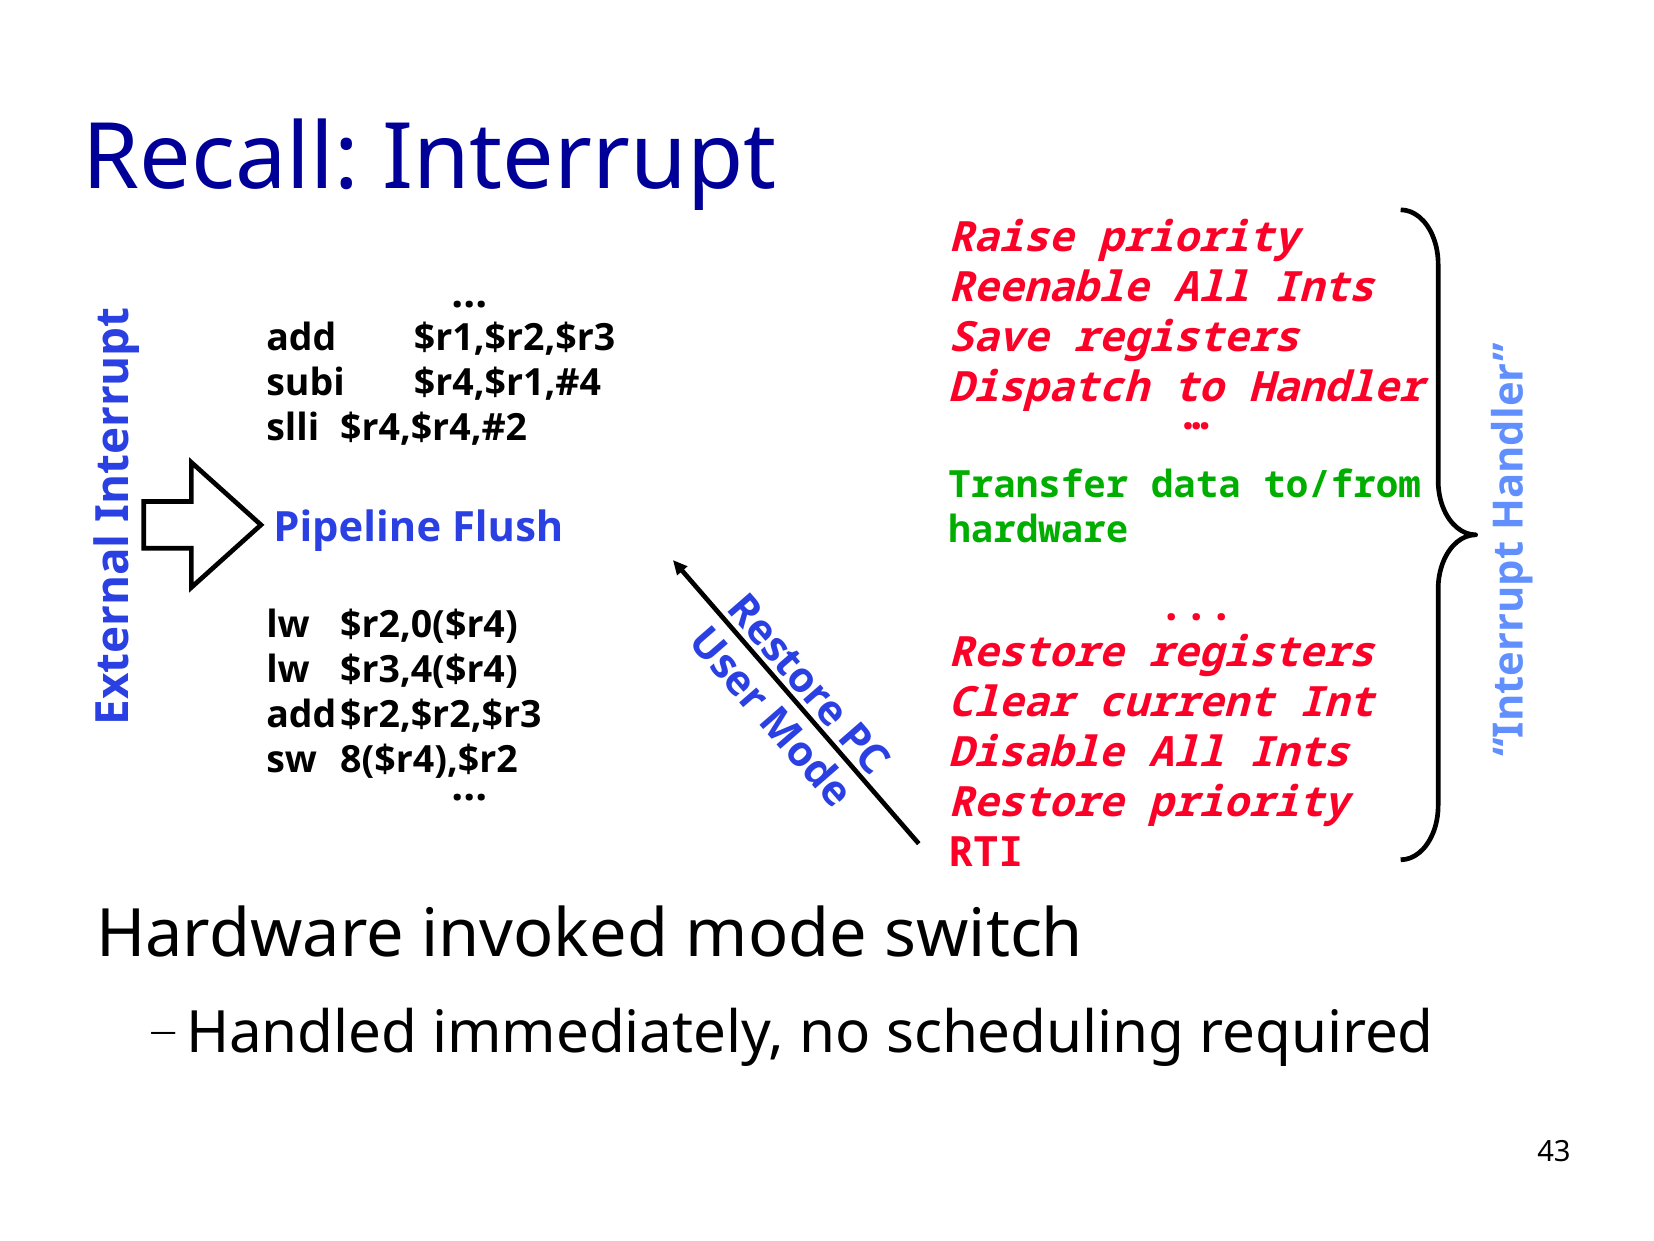

# Recall: Interrupt
Raise priority
Reenable All Ints
Save registers
Dispatch to Handler
…
Transfer data to/from
hardware
...
Restore registers
Clear current Int
Disable All Ints
Restore priority
RTI
“Interrupt Handler”
...
add 	$r1,$r2,$r3
subi 	$r4,$r1,#4
slli 	$r4,$r4,#2
External Interrupt
Pipeline Flush
lw	$r2,0($r4)
lw	$r3,4($r4)
add	$r2,$r2,$r3
sw	8($r4),$r2
...
Restore PC
User Mode
Hardware invoked mode switch
Handled immediately, no scheduling required
43